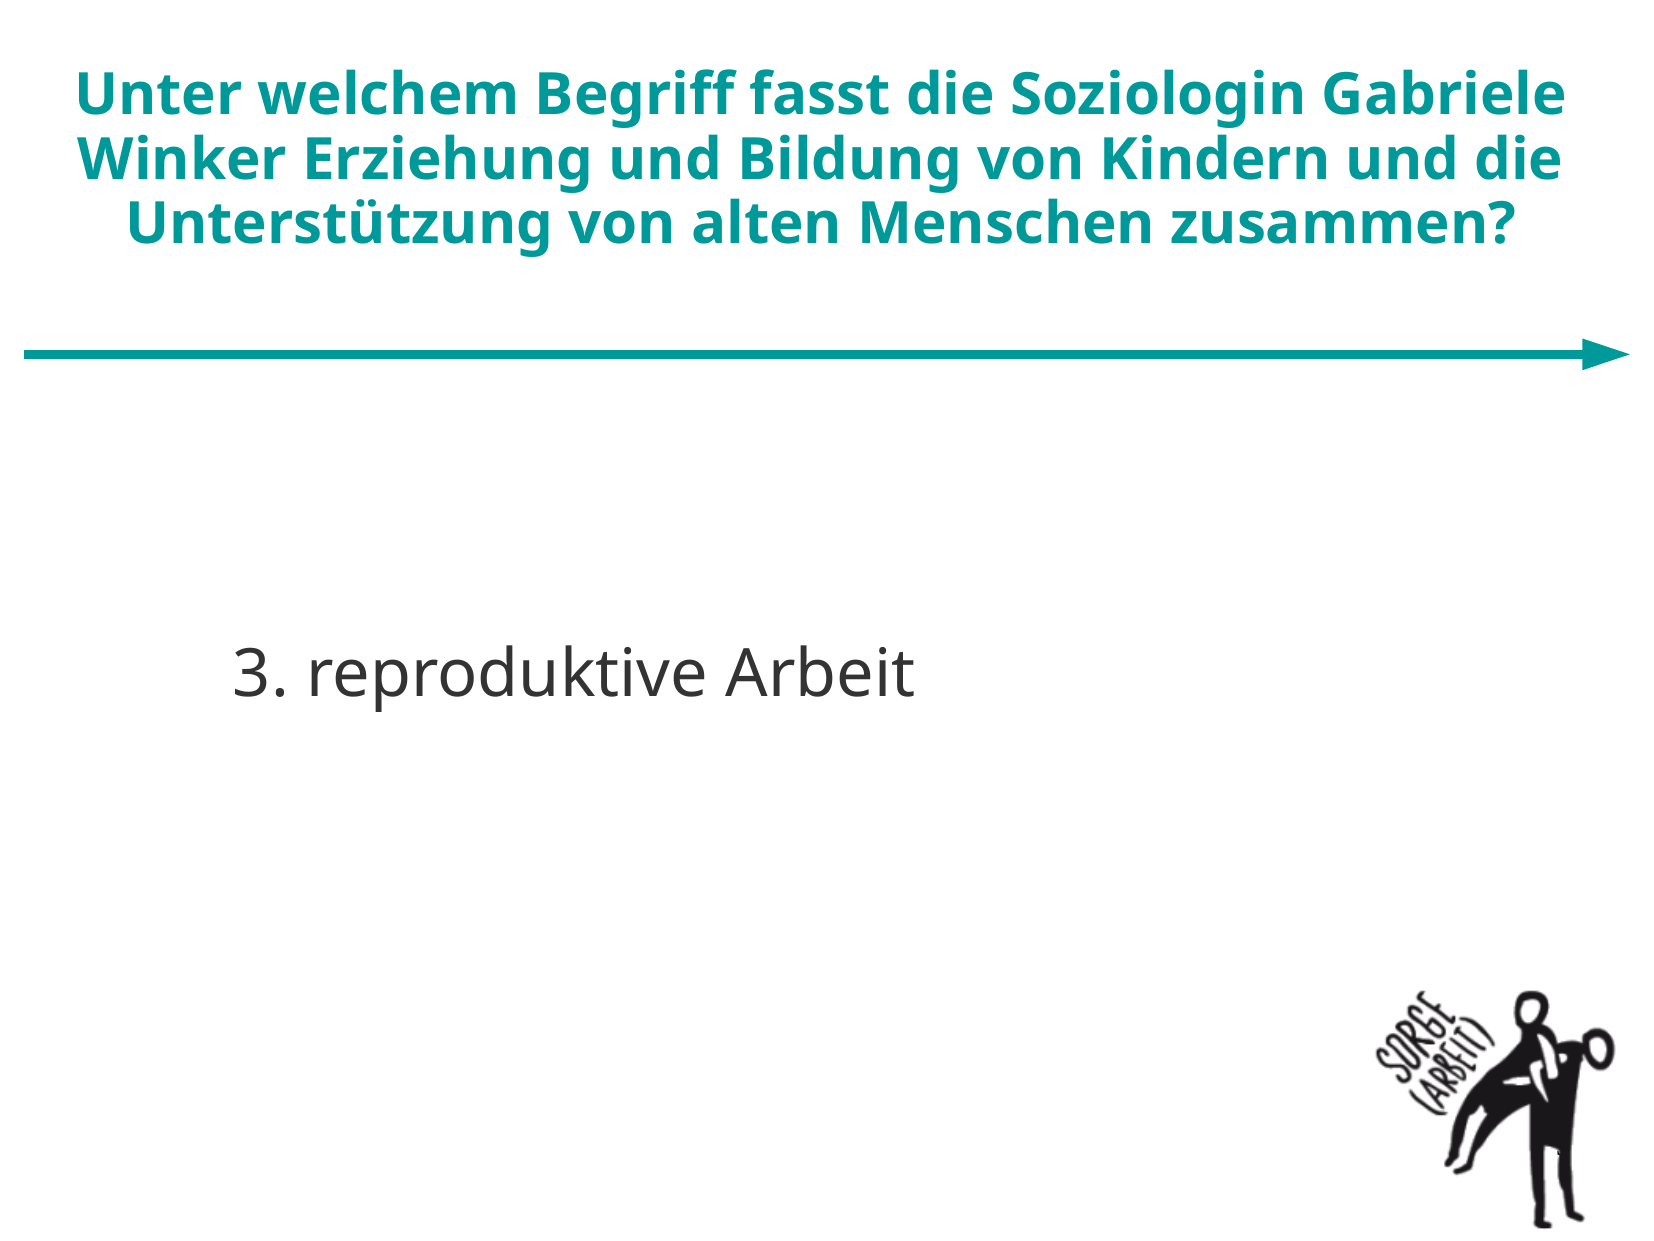

# Unter welchem Begriff fasst die Soziologin Gabriele Winker Erziehung und Bildung von Kindern und die Unterstützung von alten Menschen zusammen?
 3. reproduktive Arbeit
3